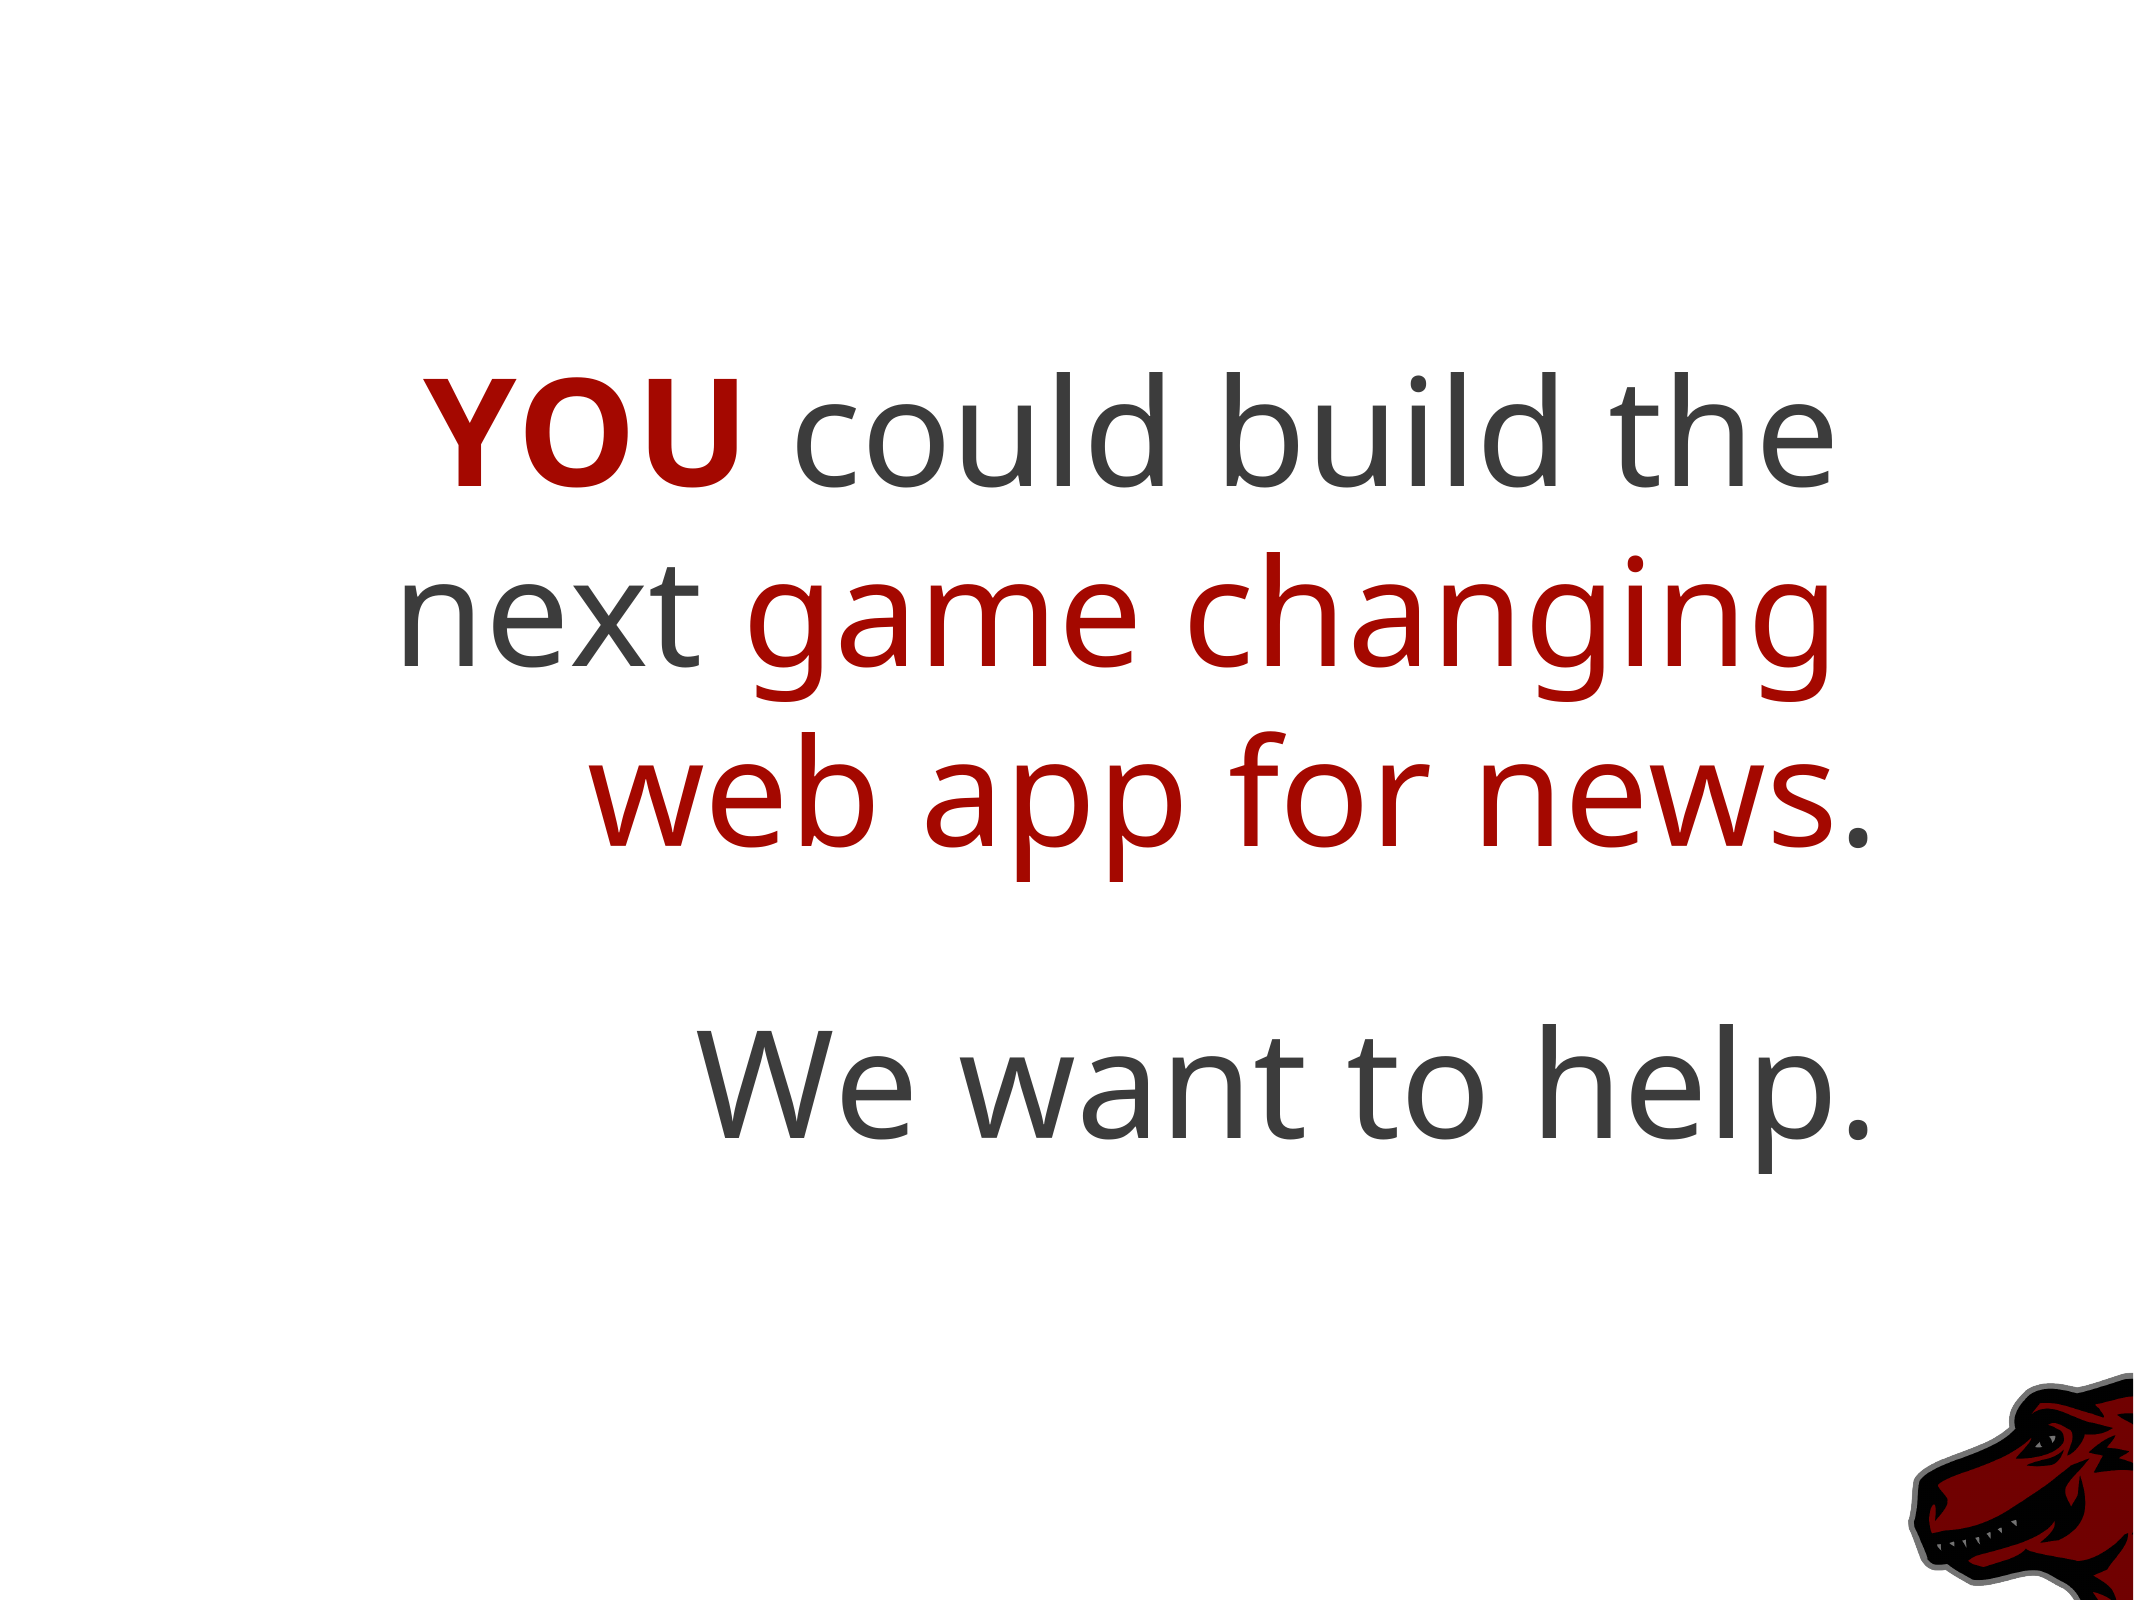

YOU could build the
next game changing
web app for news.
We want to help.